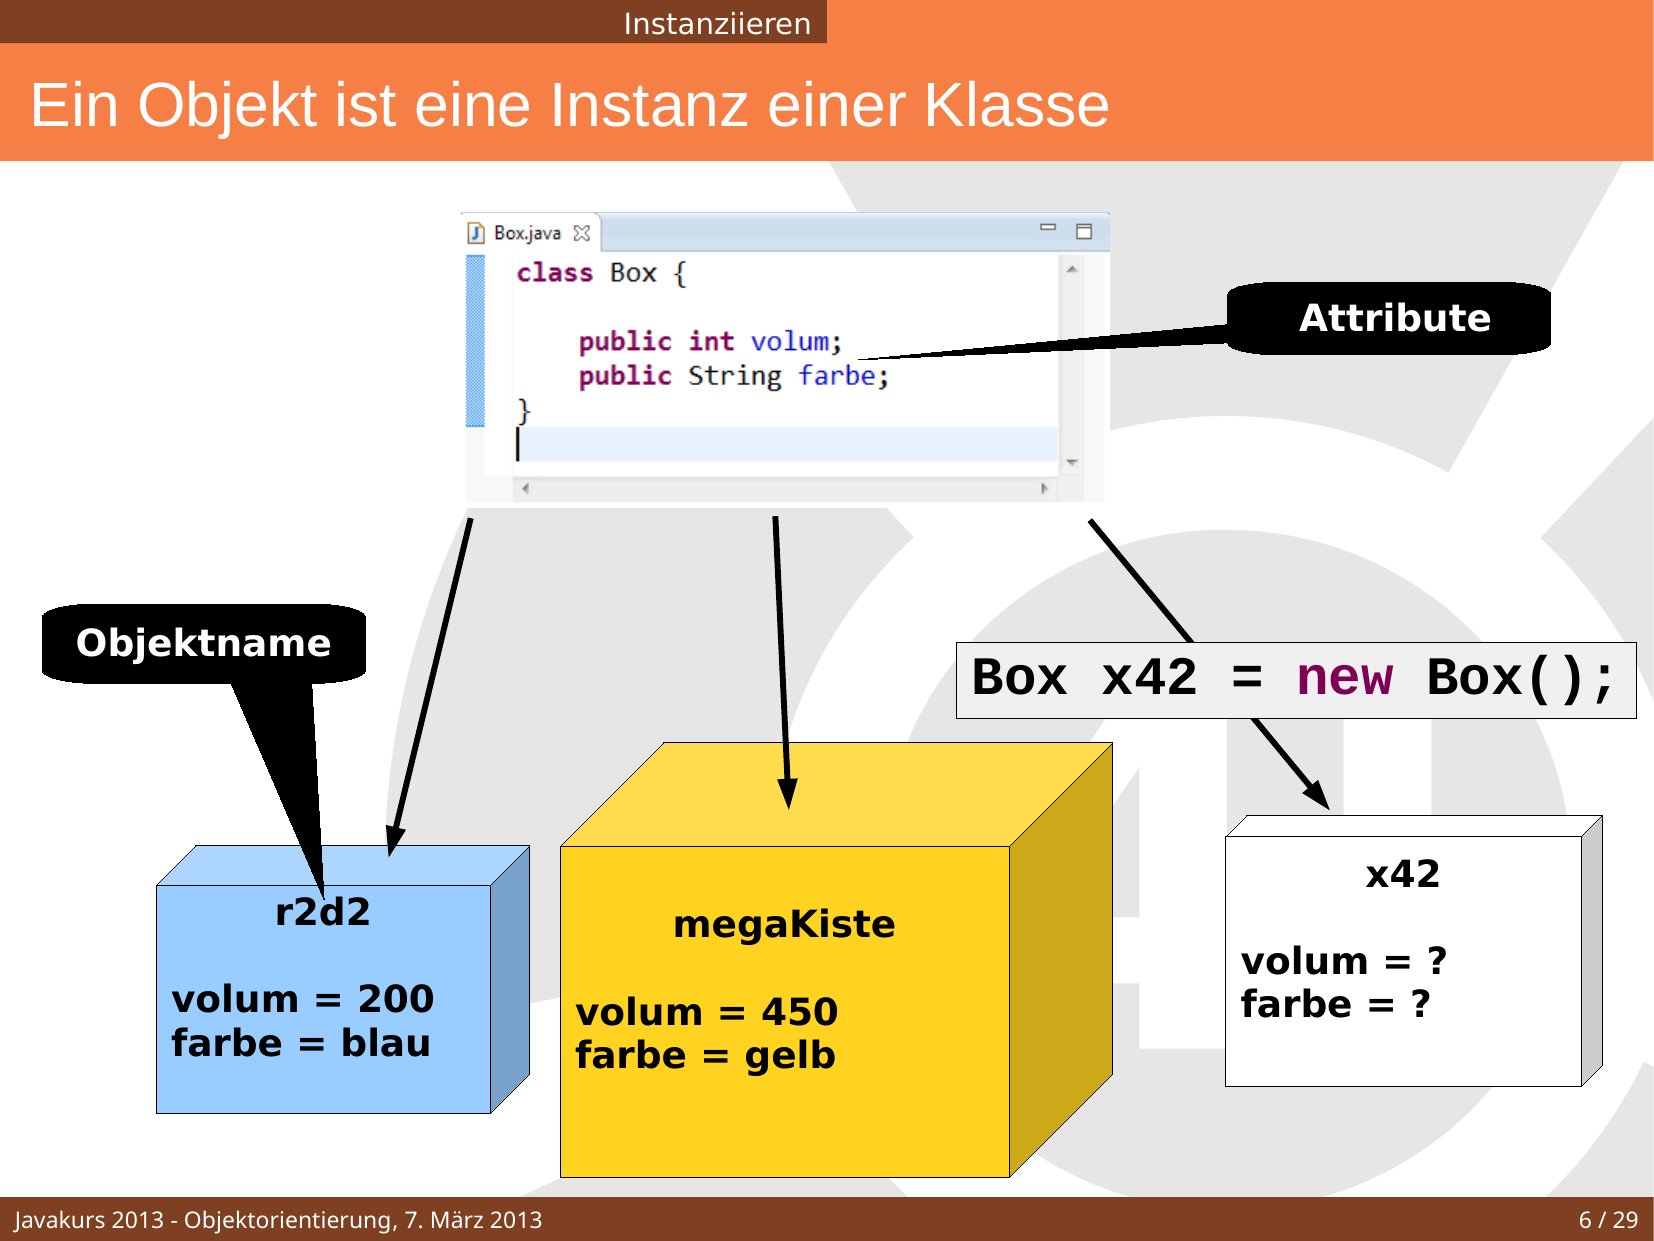

Instanziieren
# Ein Objekt ist eine Instanz einer Klasse
 Attribute
Objektname
Box x42 = new Box();
megaKiste
volum = 450
farbe = gelb
x42
volum = ?
farbe = ?
r2d2
volum = 200
farbe = blau